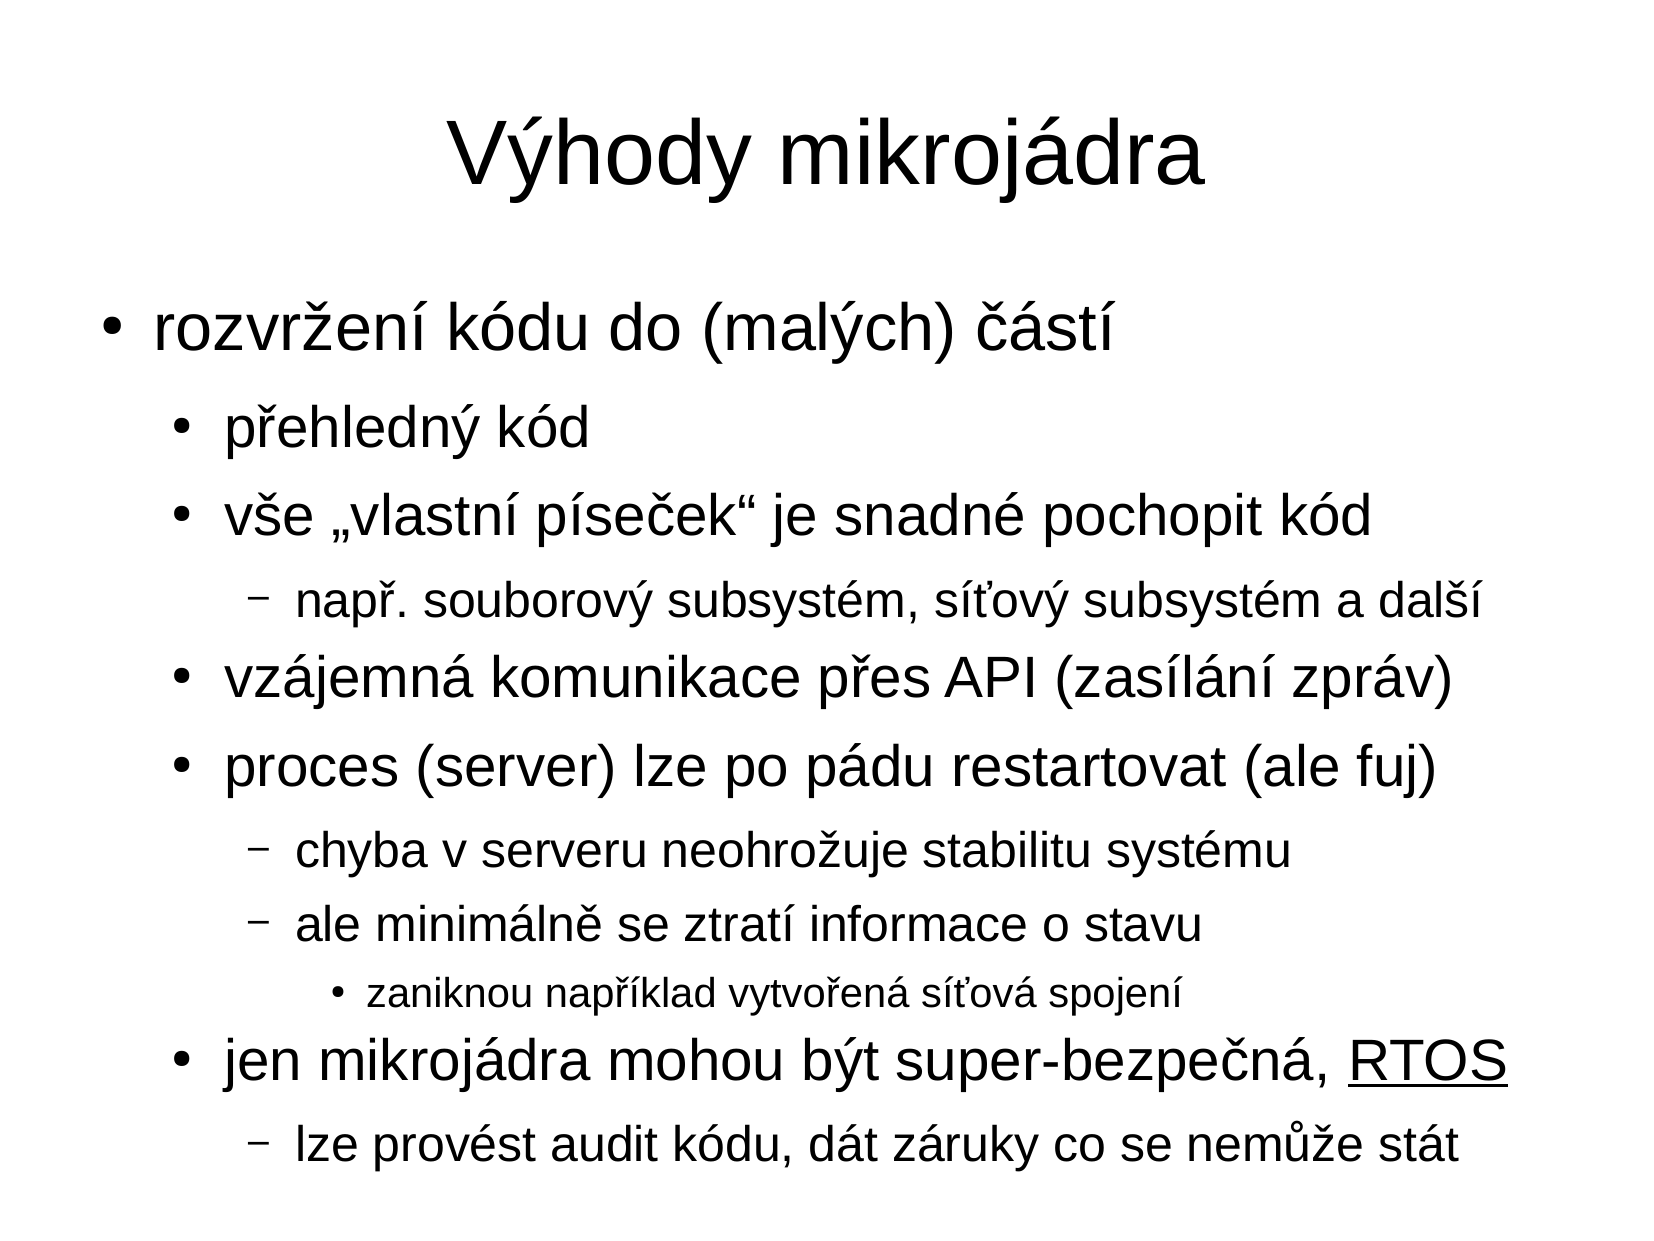

# Výhody mikrojádra
rozvržení kódu do (malých) částí
přehledný kód
vše „vlastní píseček“ je snadné pochopit kód
např. souborový subsystém, síťový subsystém a další
vzájemná komunikace přes API (zasílání zpráv)
proces (server) lze po pádu restartovat (ale fuj)
chyba v serveru neohrožuje stabilitu systému
ale minimálně se ztratí informace o stavu
zaniknou například vytvořená síťová spojení
jen mikrojádra mohou být super-bezpečná, RTOS
lze provést audit kódu, dát záruky co se nemůže stát